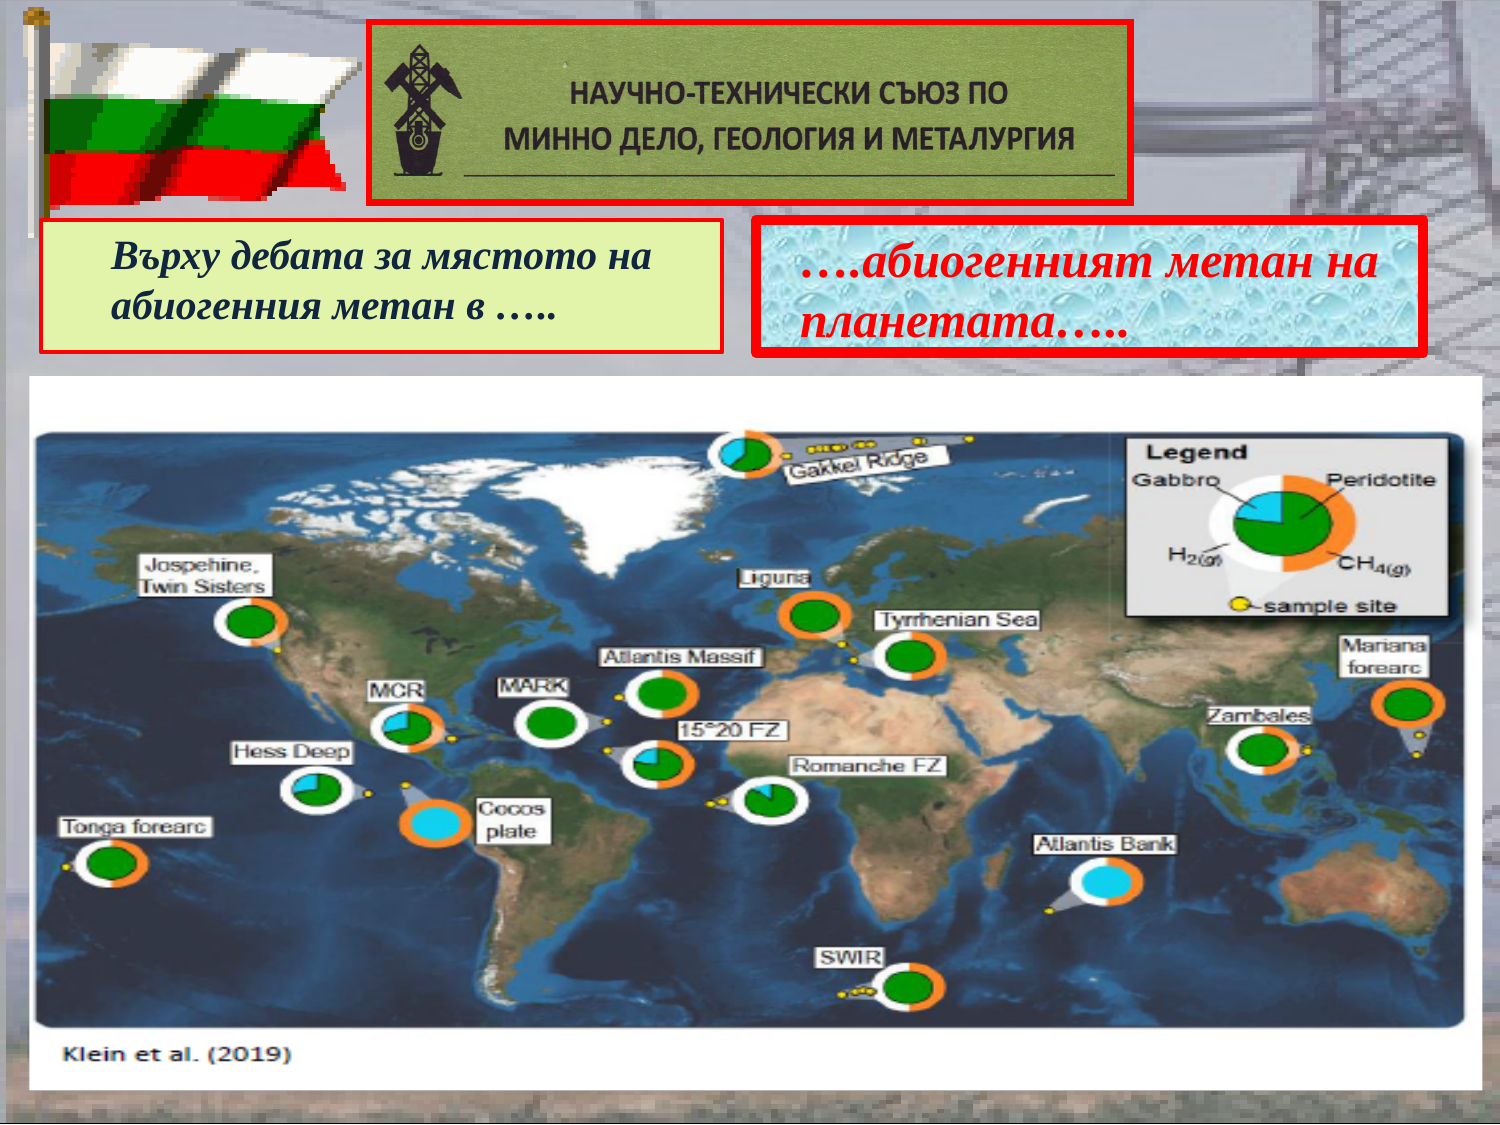

Върху дебата за мястото на абиогенния метан в …..
….абиогенният метан на планетата…..